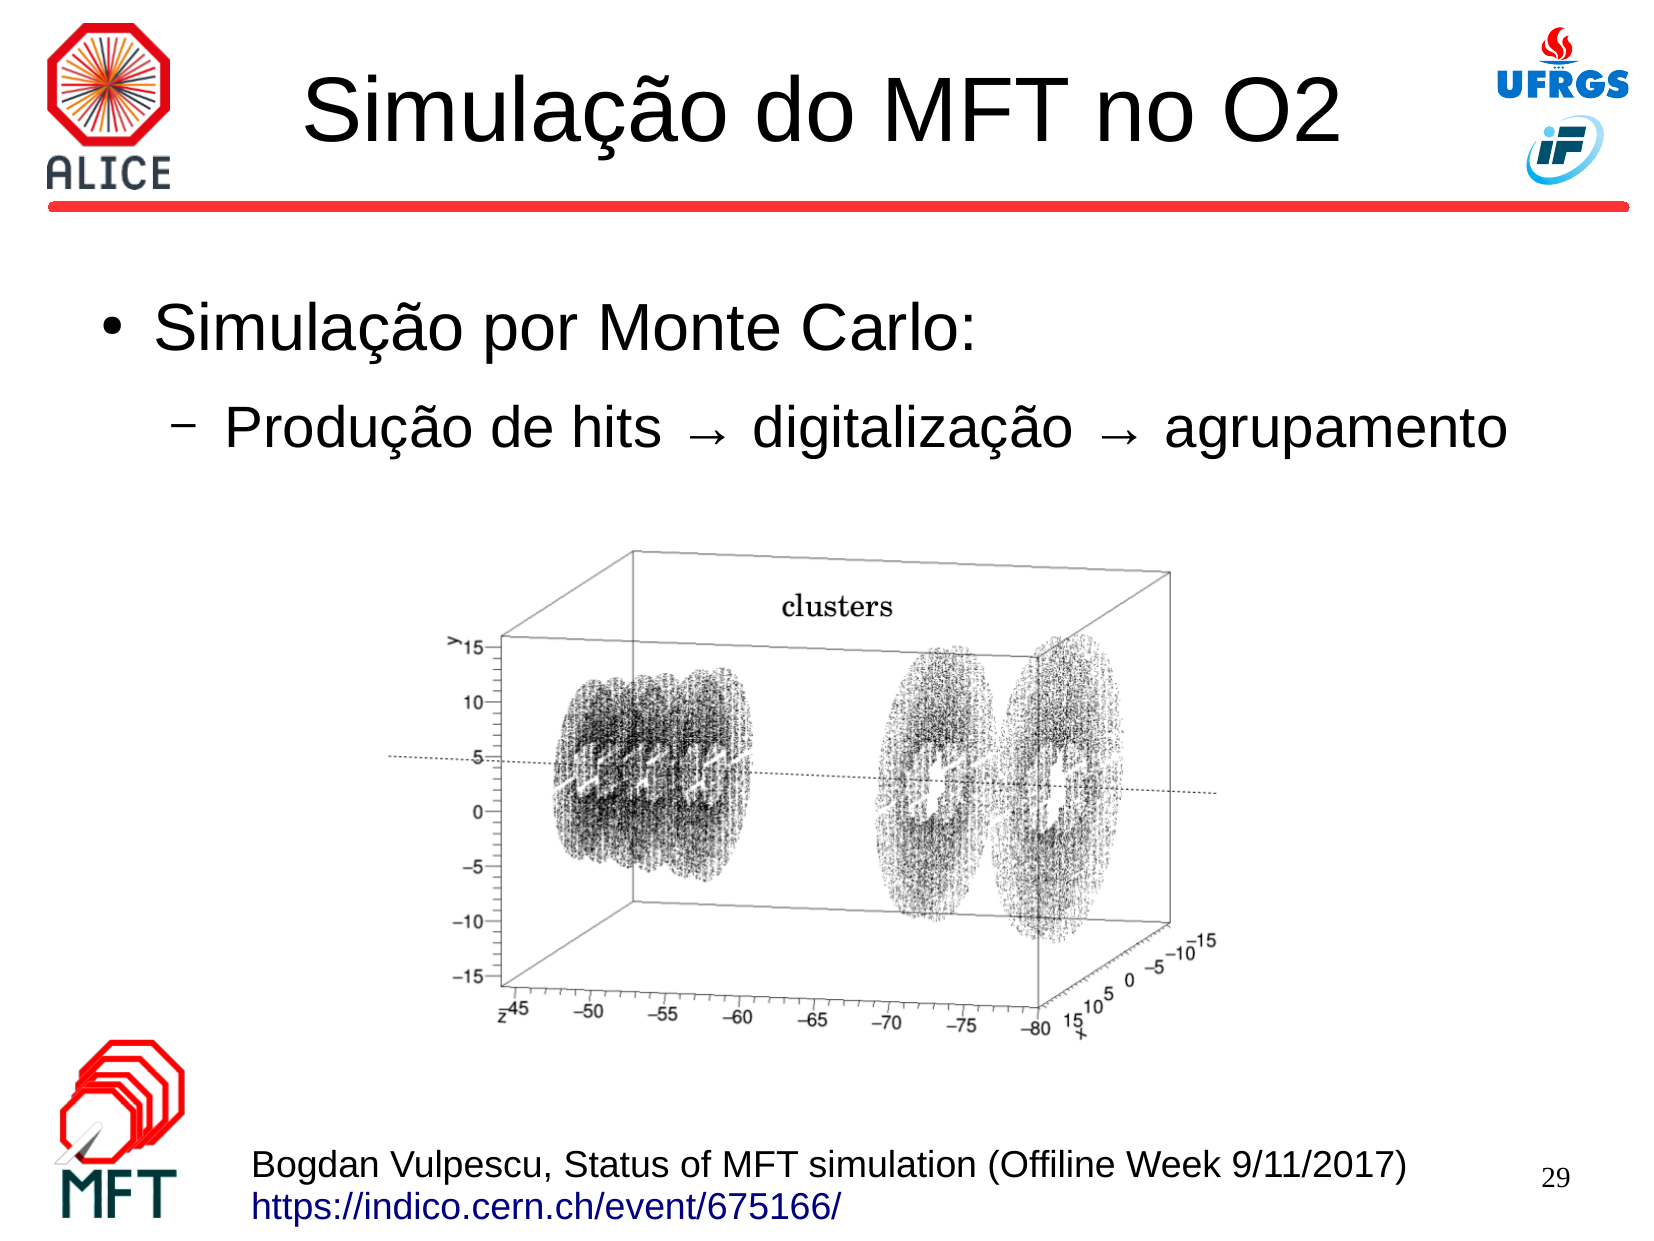

# Simulação do MFT no O2
Simulação por Monte Carlo:
Produção de hits → digitalização → agrupamento
29
Bogdan Vulpescu, Status of MFT simulation (Offiline Week 9/11/2017)
https://indico.cern.ch/event/675166/